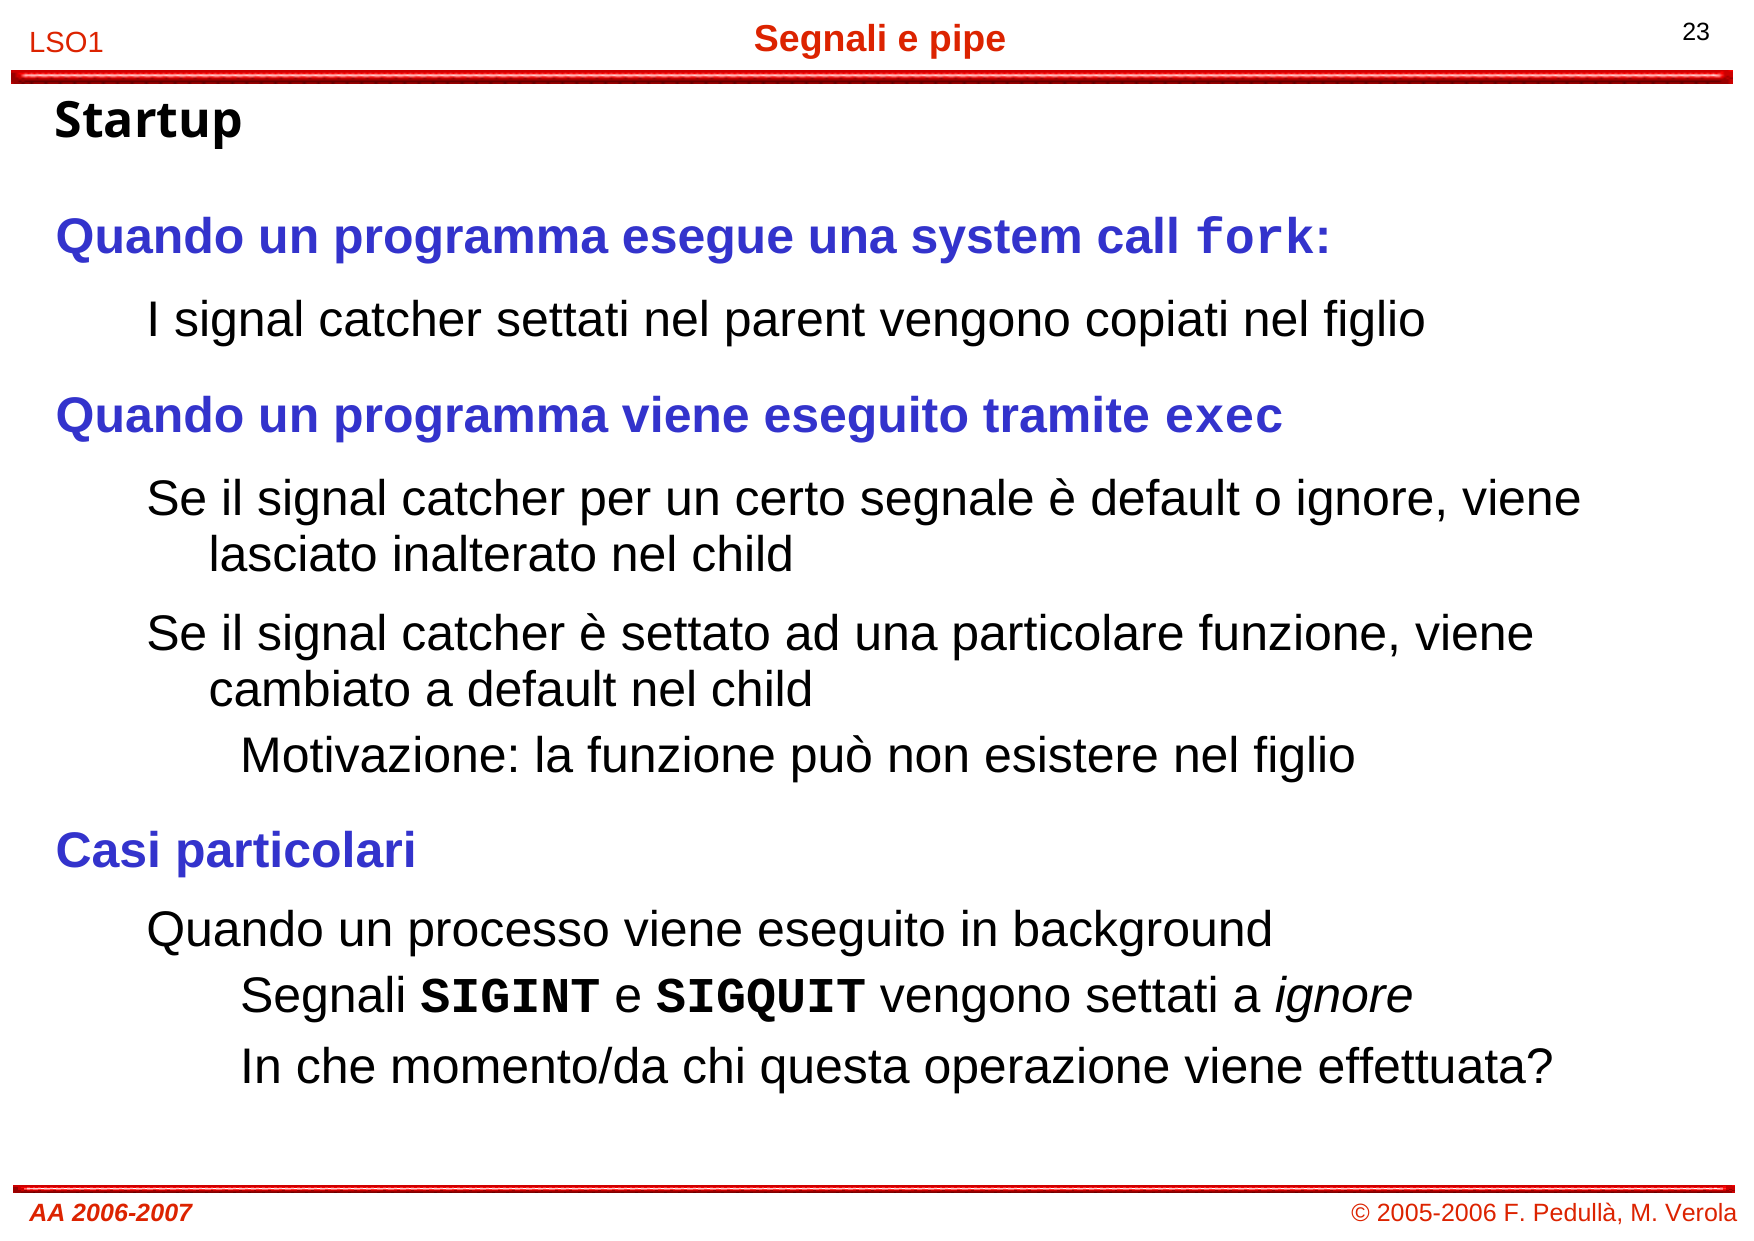

# Startup
Quando un programma esegue una system call fork:
I signal catcher settati nel parent vengono copiati nel figlio
Quando un programma viene eseguito tramite exec
Se il signal catcher per un certo segnale è default o ignore, viene lasciato inalterato nel child
Se il signal catcher è settato ad una particolare funzione, viene cambiato a default nel child
Motivazione: la funzione può non esistere nel figlio
Casi particolari
Quando un processo viene eseguito in background
Segnali SIGINT e SIGQUIT vengono settati a ignore
In che momento/da chi questa operazione viene effettuata?